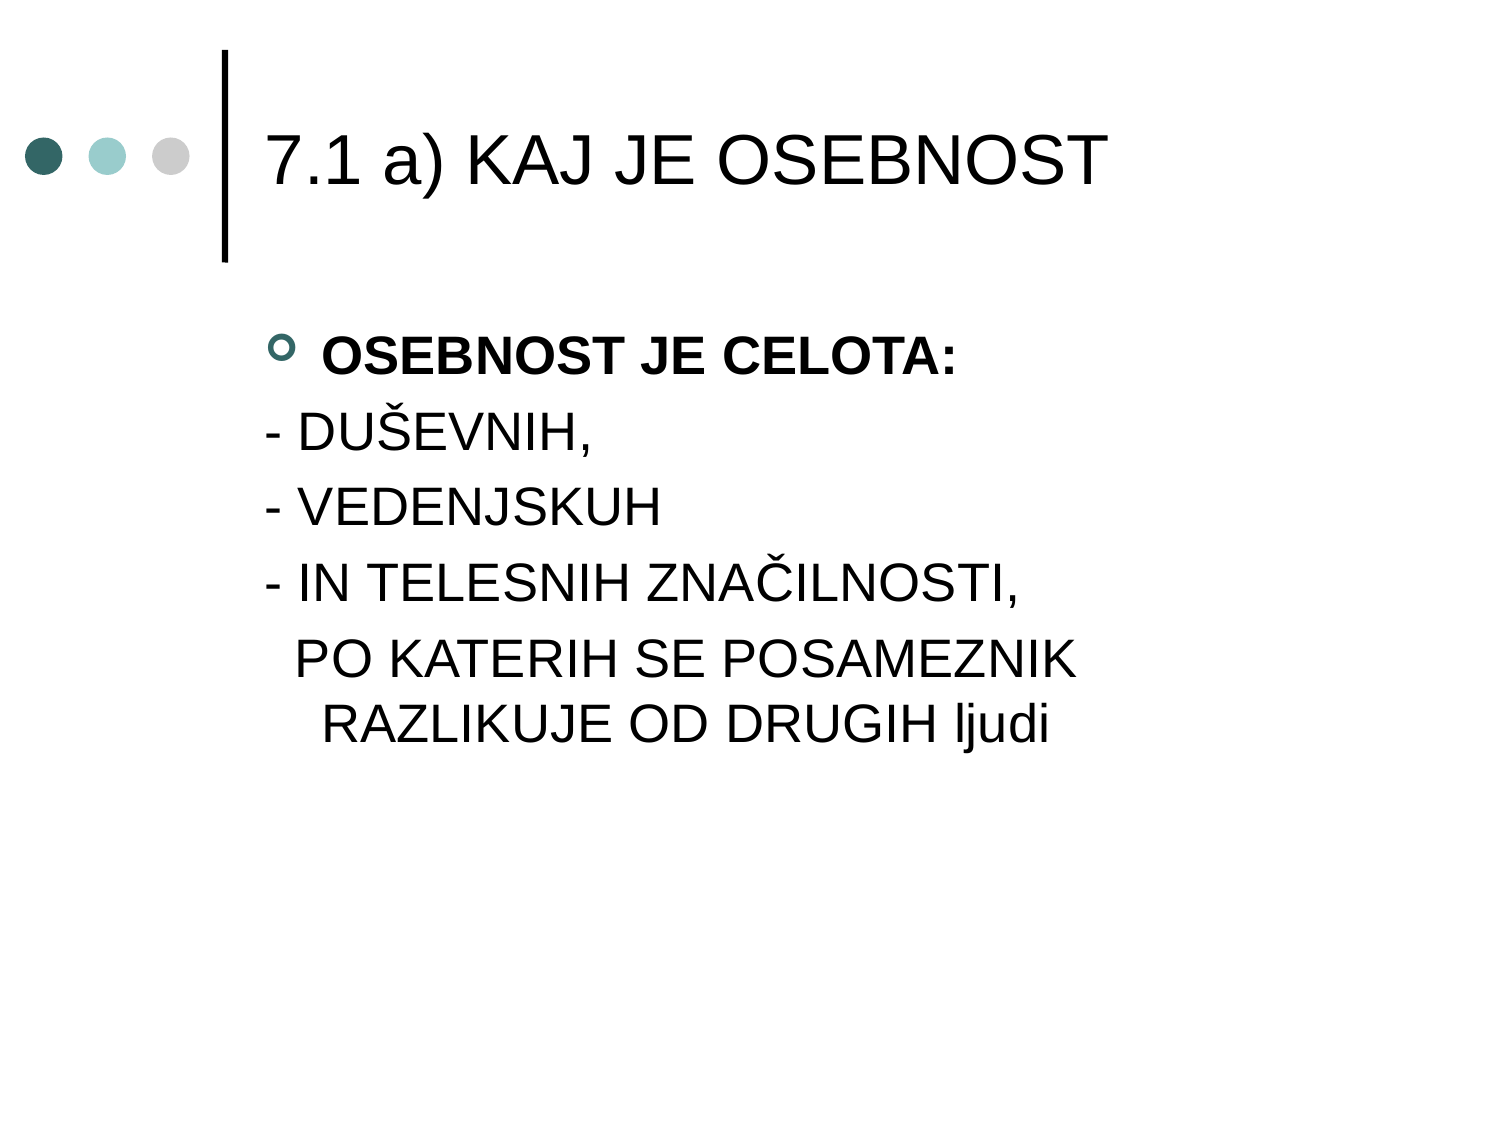

# 7.1 a) KAJ JE OSEBNOST
OSEBNOST JE CELOTA:
- DUŠEVNIH,
- VEDENJSKUH
- IN TELESNIH ZNAČILNOSTI,
 PO KATERIH SE POSAMEZNIK RAZLIKUJE OD DRUGIH ljudi